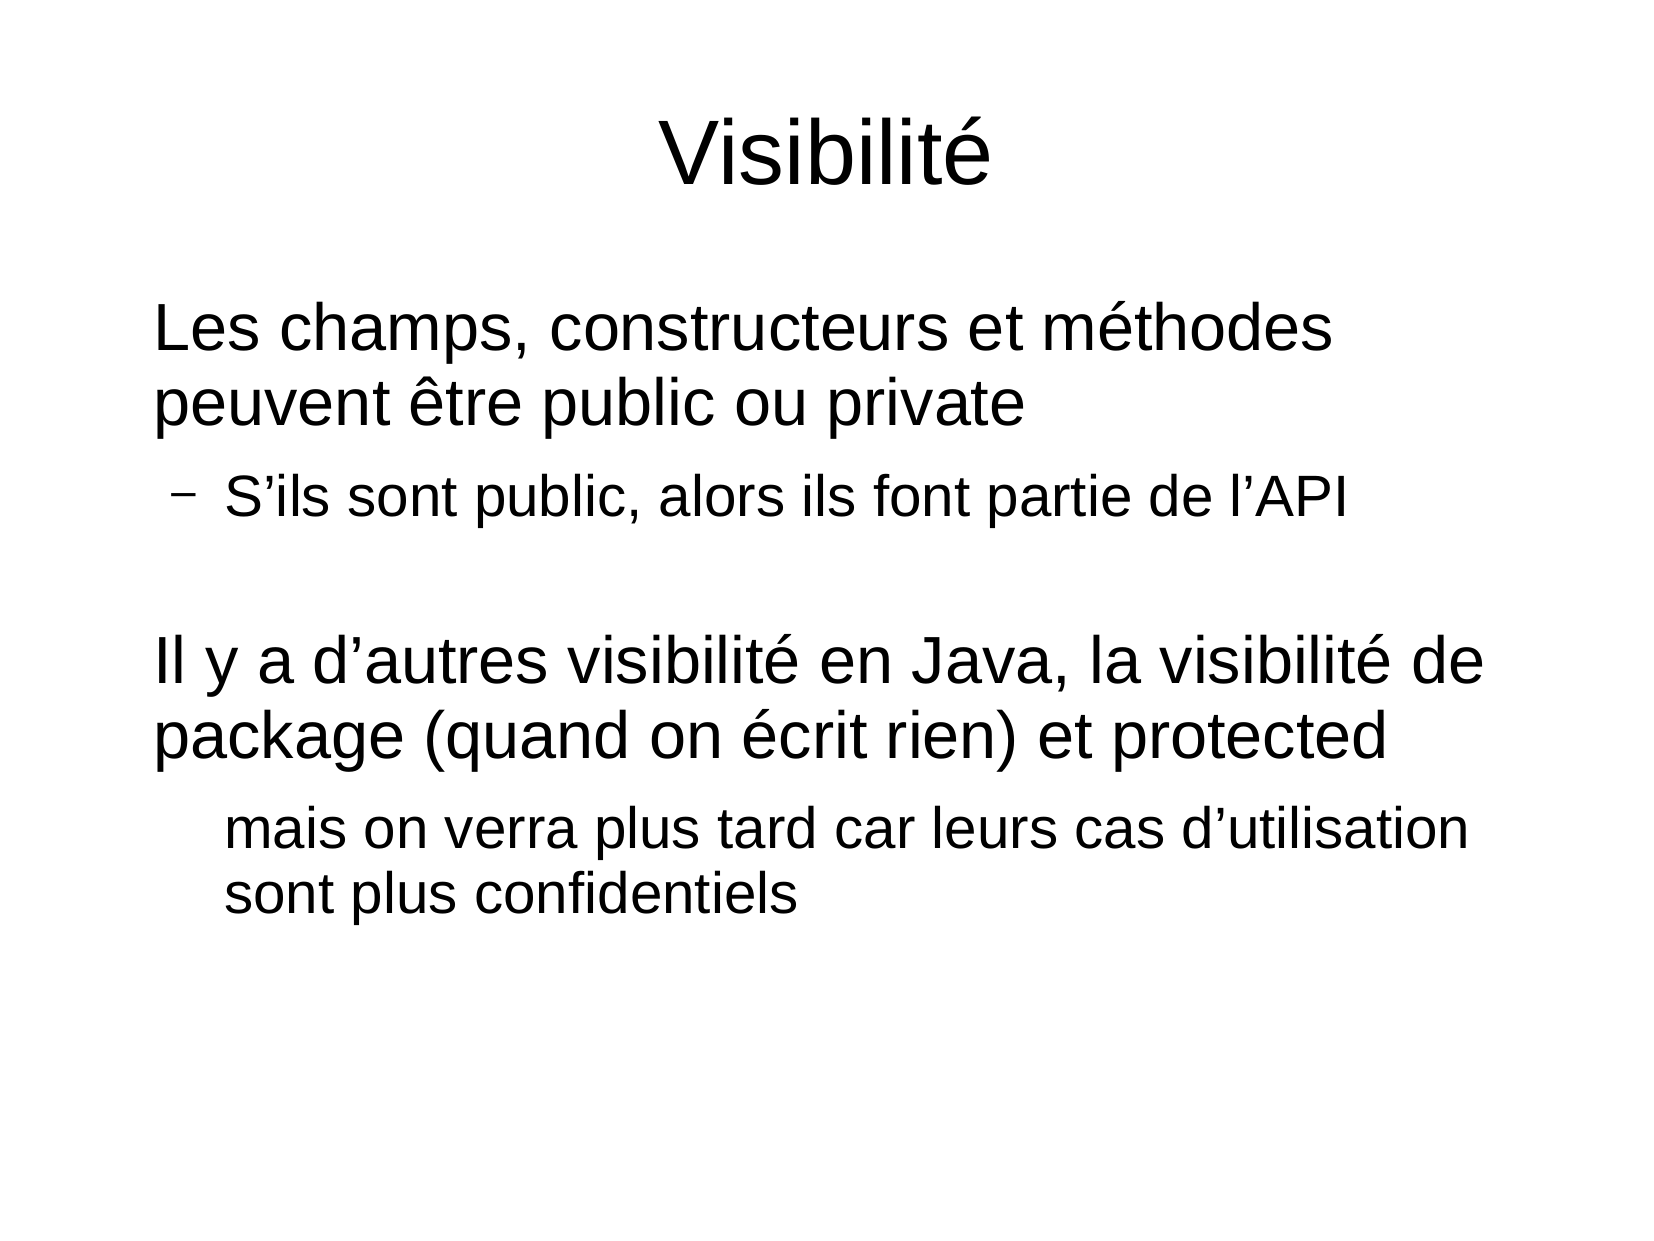

# Visibilité
Les champs, constructeurs et méthodes peuvent être public ou private
S’ils sont public, alors ils font partie de l’API
Il y a d’autres visibilité en Java, la visibilité de package (quand on écrit rien) et protected
mais on verra plus tard car leurs cas d’utilisation
sont plus confidentiels